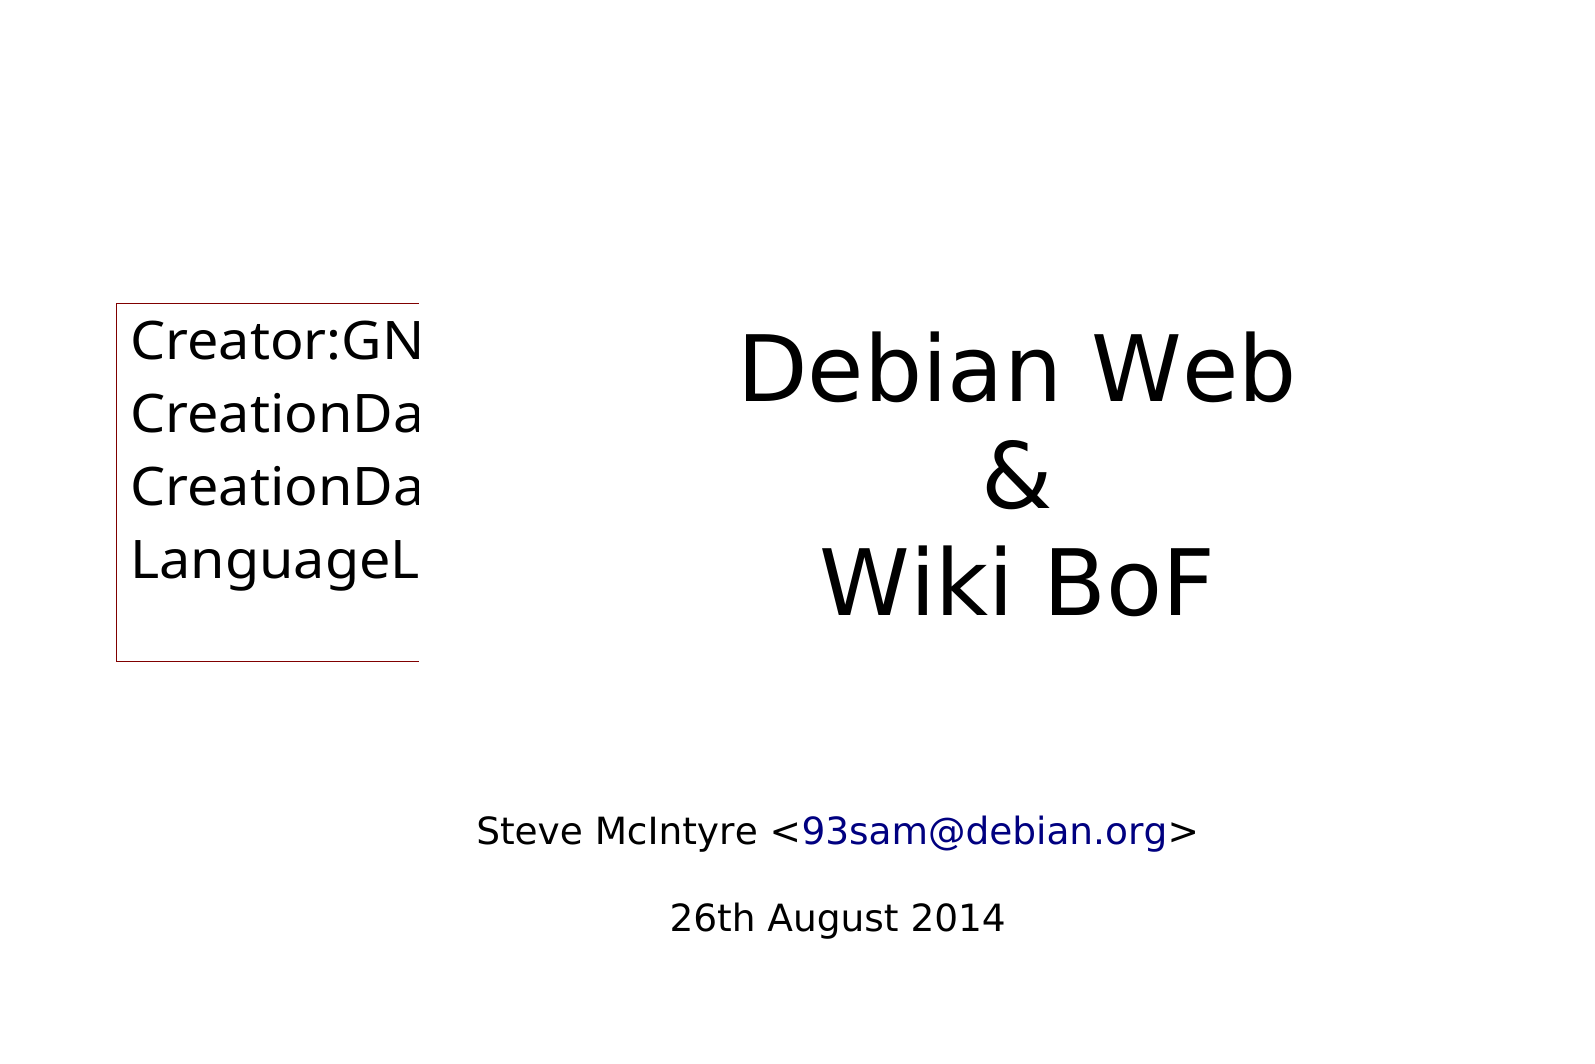

# Debian Web & Wiki BoF
Steve McIntyre <93sam@debian.org>
26th August 2014
1